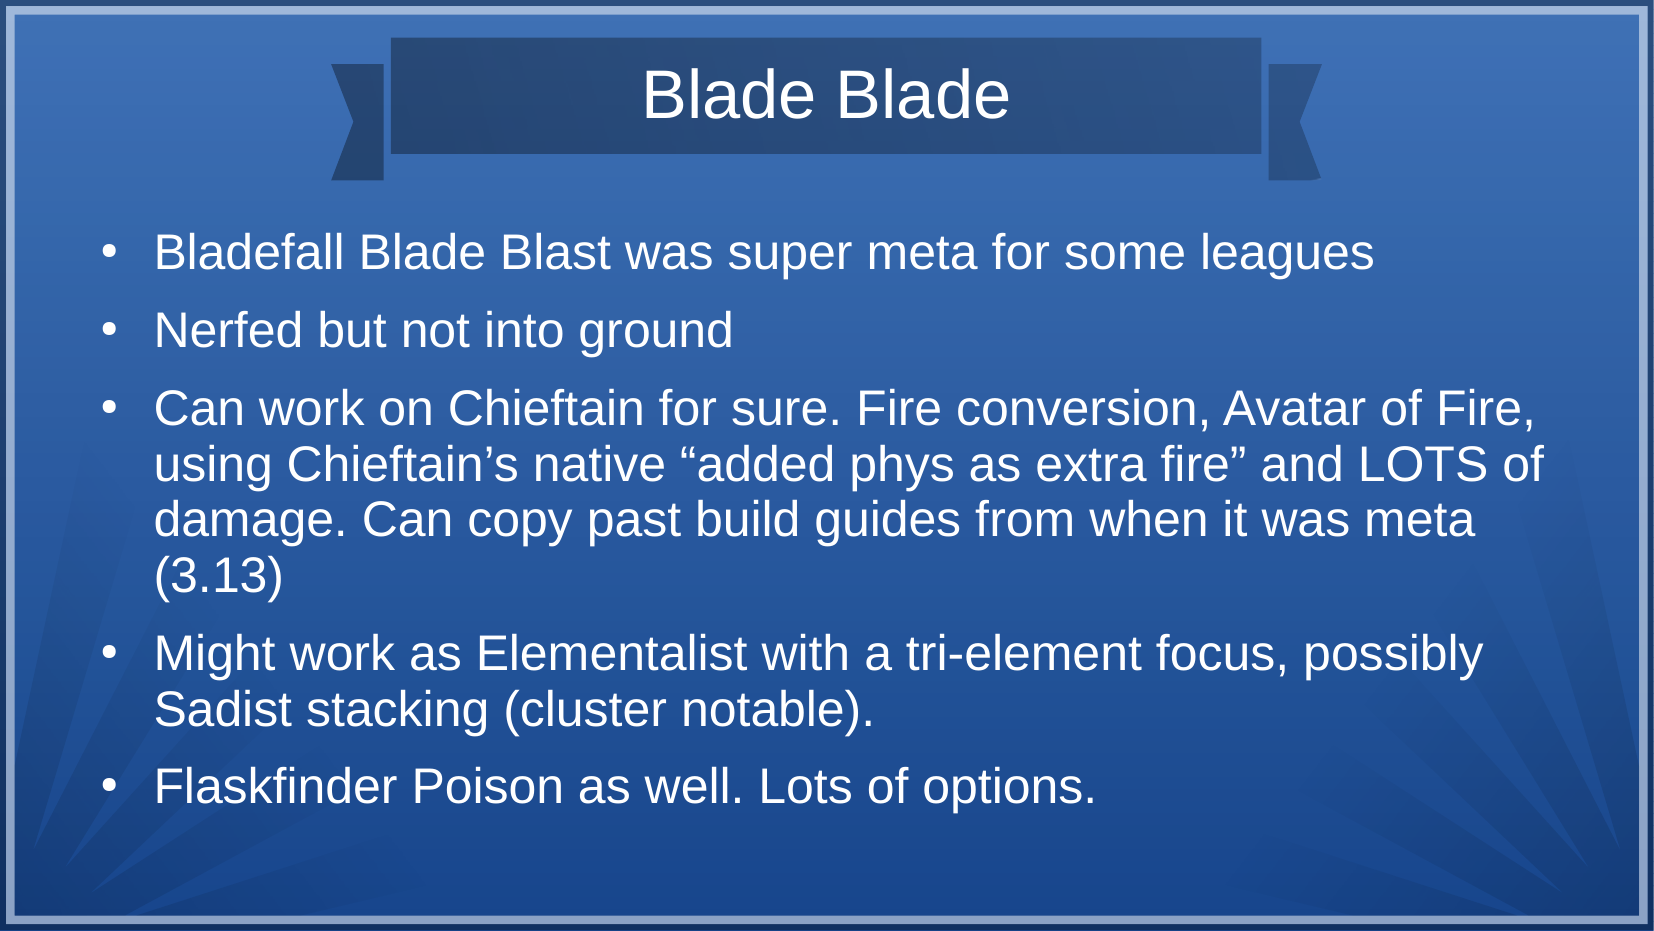

# Blade Blade
Bladefall Blade Blast was super meta for some leagues
Nerfed but not into ground
Can work on Chieftain for sure. Fire conversion, Avatar of Fire, using Chieftain’s native “added phys as extra fire” and LOTS of damage. Can copy past build guides from when it was meta (3.13)
Might work as Elementalist with a tri-element focus, possibly Sadist stacking (cluster notable).
Flaskfinder Poison as well. Lots of options.